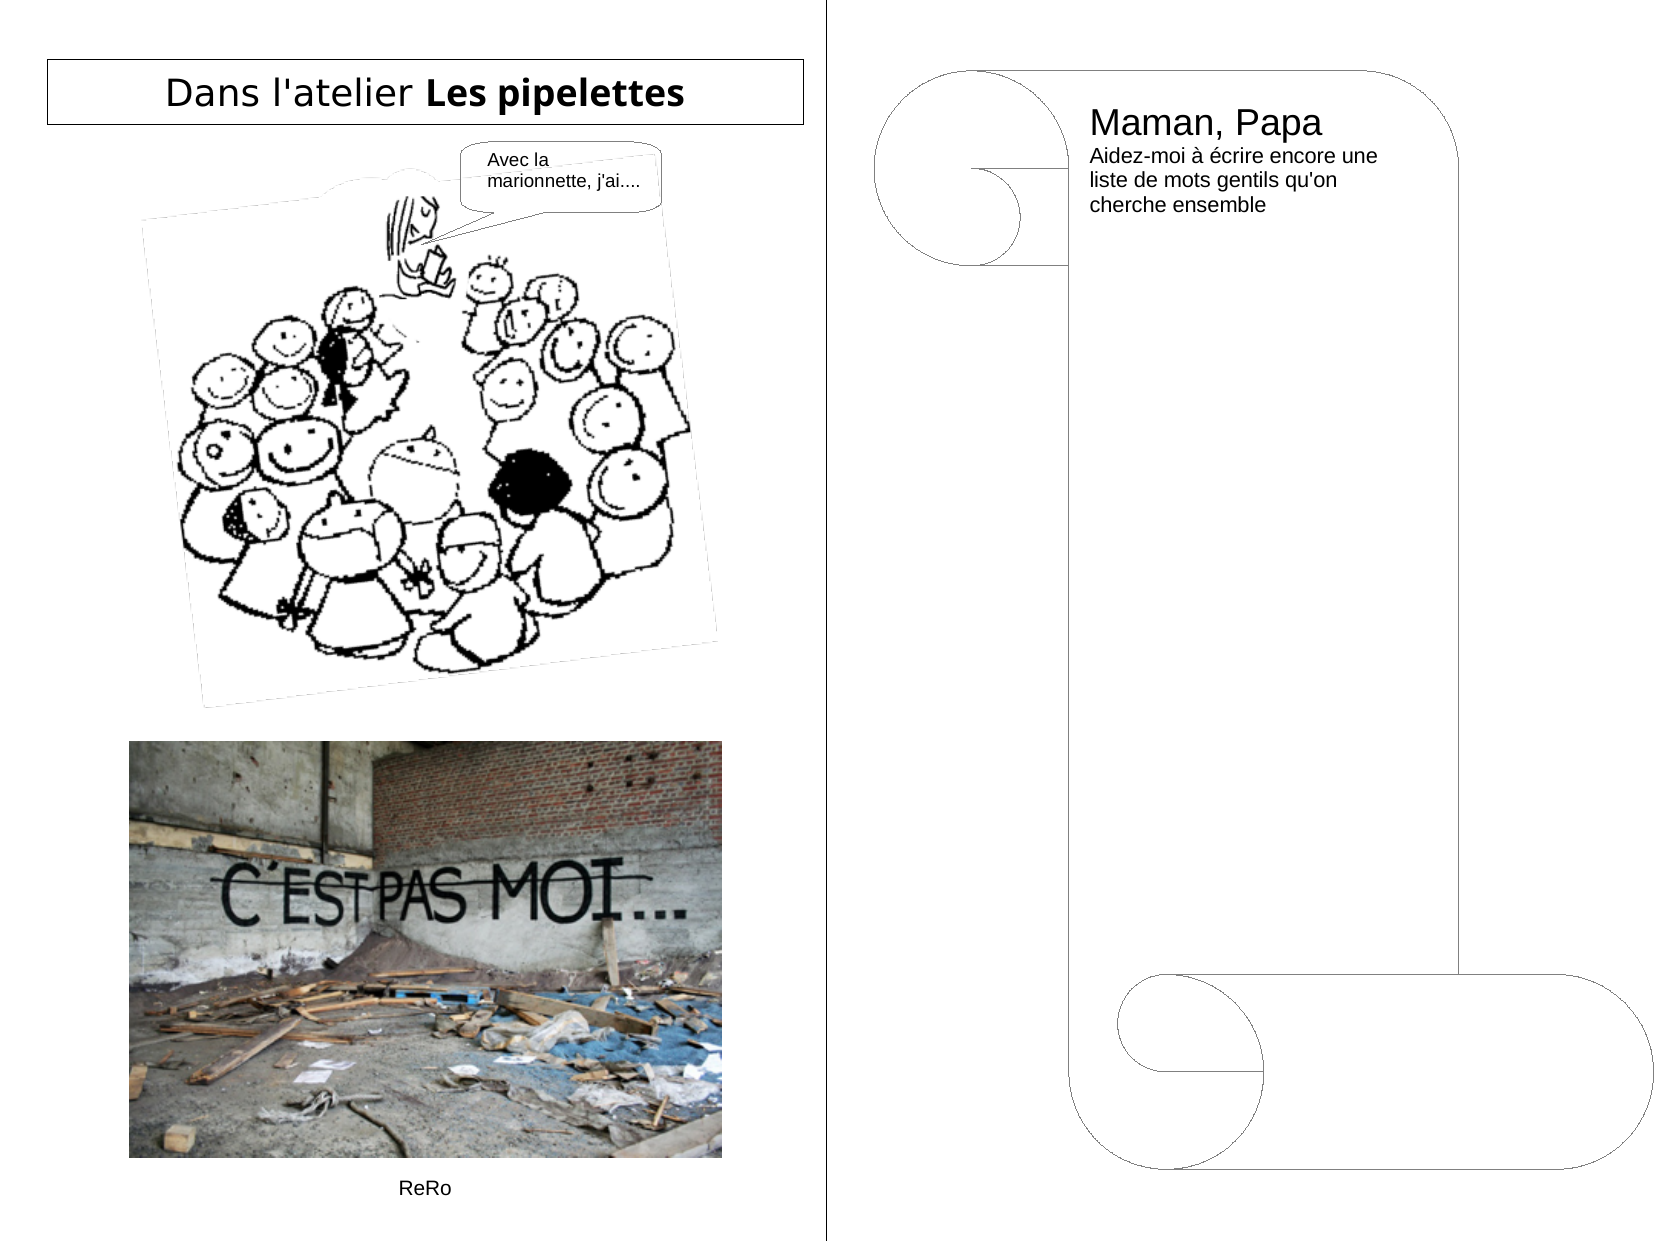

Dans l'atelier Les pipelettes
Maman, Papa
Aidez-moi à écrire encore une liste de mots gentils qu'on cherche ensemble
Avec la marionnette, j'ai....
ReRo